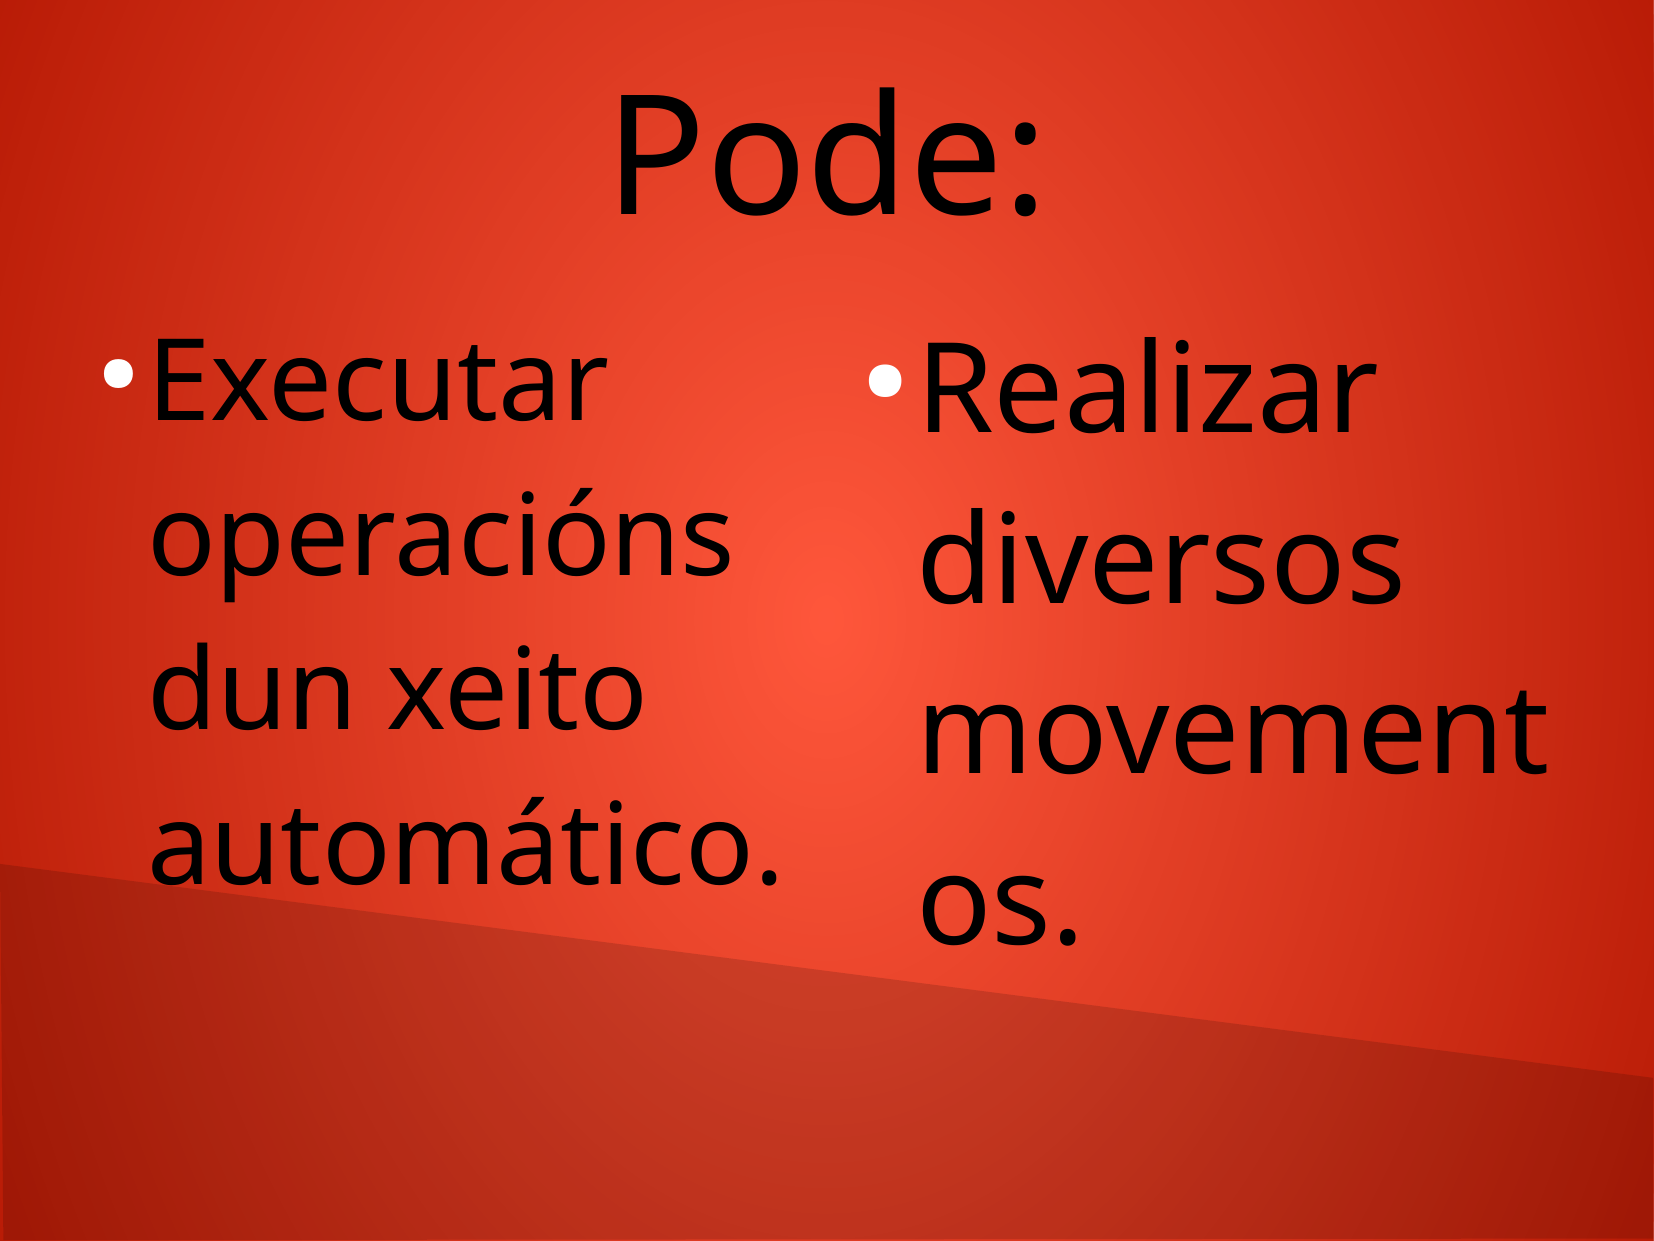

# Pode:
Executar operacións dun xeito automático.
Realizar diversos movementos.